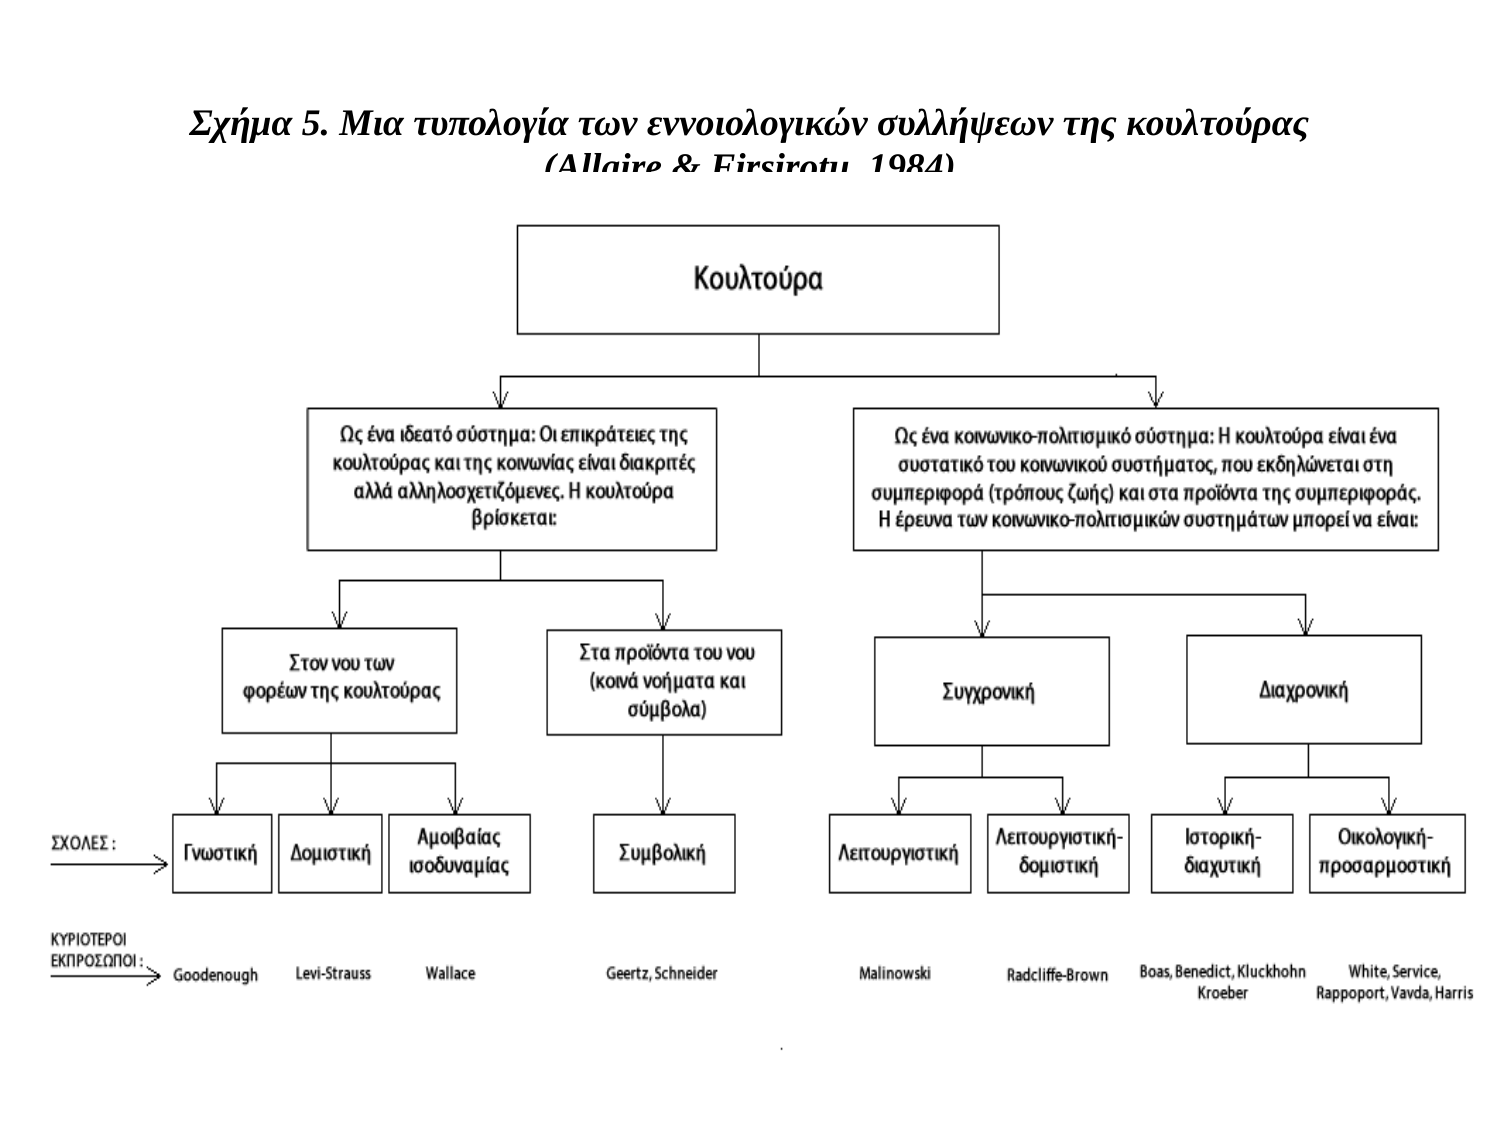

# Σχήμα 5. Μια τυπολογία των εννοιολογικών συλλήψεων της κουλτούρας (Allaire & Firsirotu, 1984)